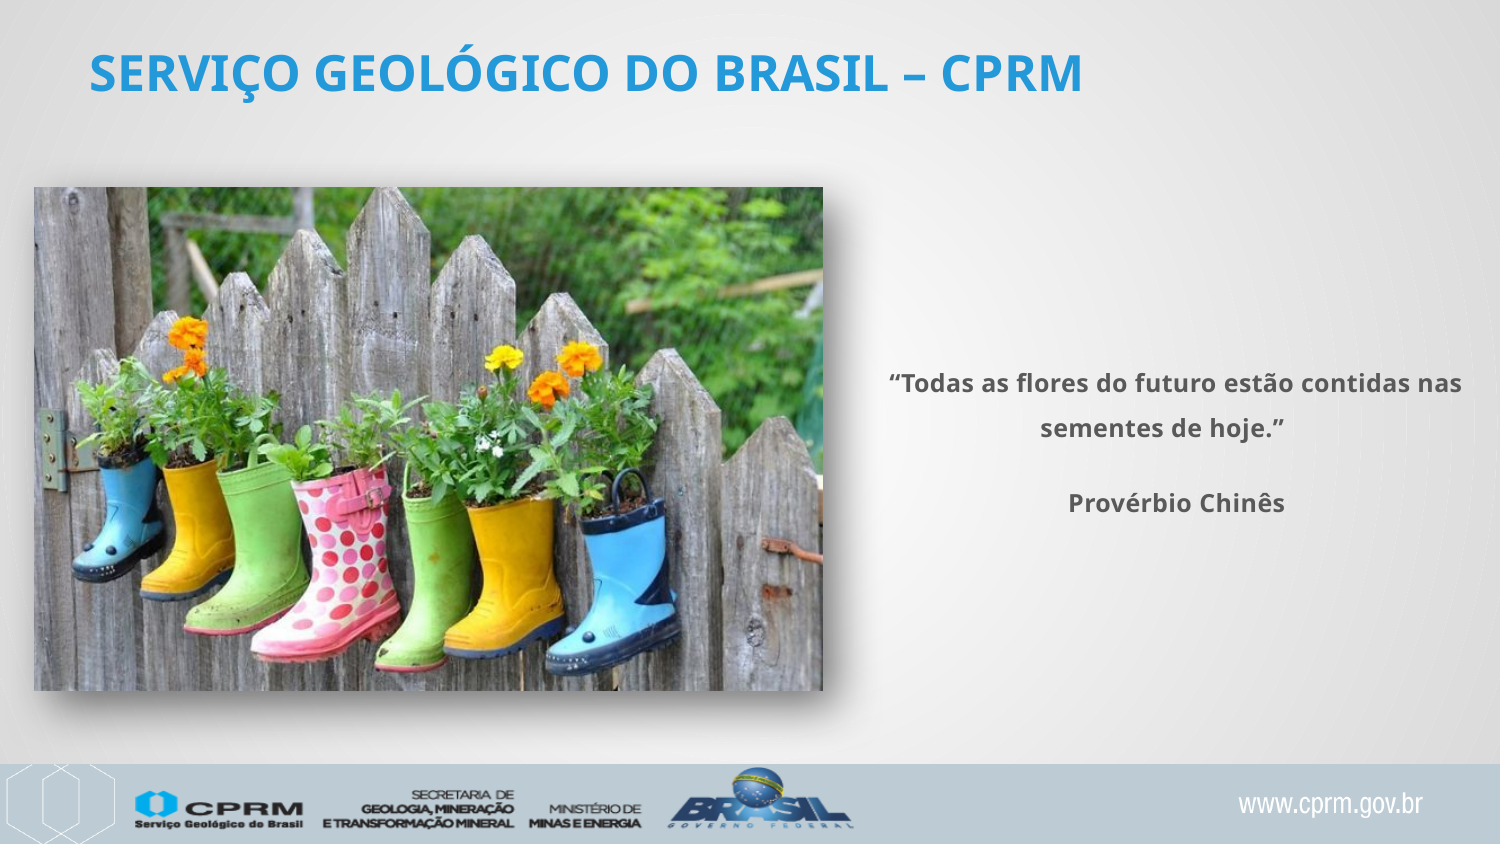

“Todas as flores do futuro estão contidas nas sementes de hoje.”
Provérbio Chinês